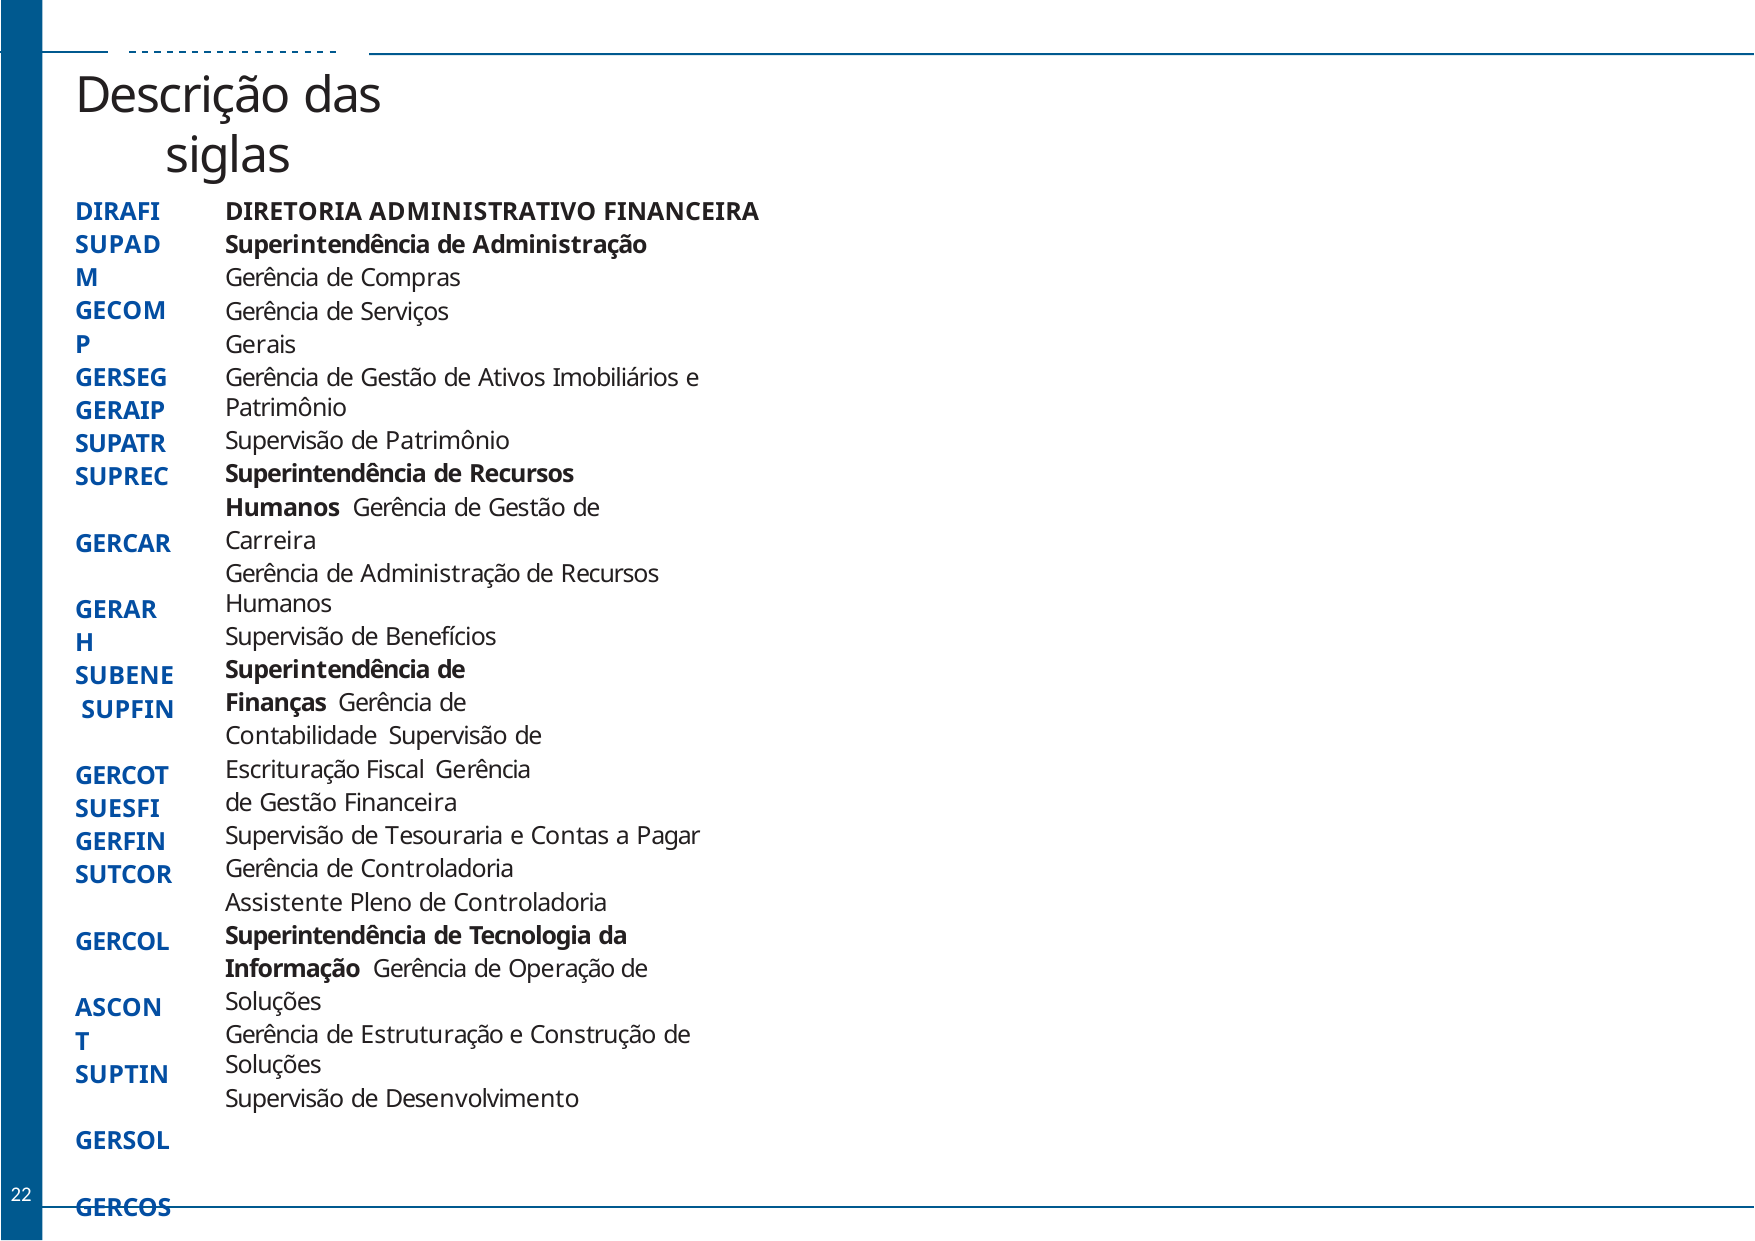

# Descrição das siglas
DIRAFI SUPADM GECOMP GERSEG GERAIP SUPATR SUPREC GERCAR GERARH SUBENE SUPFIN GERCOT SUESFI GERFIN SUTCOR GERCOL ASCONT SUPTIN GERSOL GERCOS SUDESV
DIRETORIA ADMINISTRATIVO FINANCEIRA
Superintendência de Administração
Gerência de Compras Gerência de Serviços Gerais
Gerência de Gestão de Ativos Imobiliários e Patrimônio
Supervisão de Patrimônio Superintendência de Recursos Humanos Gerência de Gestão de Carreira
Gerência de Administração de Recursos Humanos
Supervisão de Benefícios Superintendência de Finanças Gerência de Contabilidade Supervisão de Escrituração Fiscal Gerência de Gestão Financeira
Supervisão de Tesouraria e Contas a Pagar
Gerência de Controladoria
Assistente Pleno de Controladoria Superintendência de Tecnologia da Informação Gerência de Operação de Soluções
Gerência de Estruturação e Construção de Soluções
Supervisão de Desenvolvimento
22